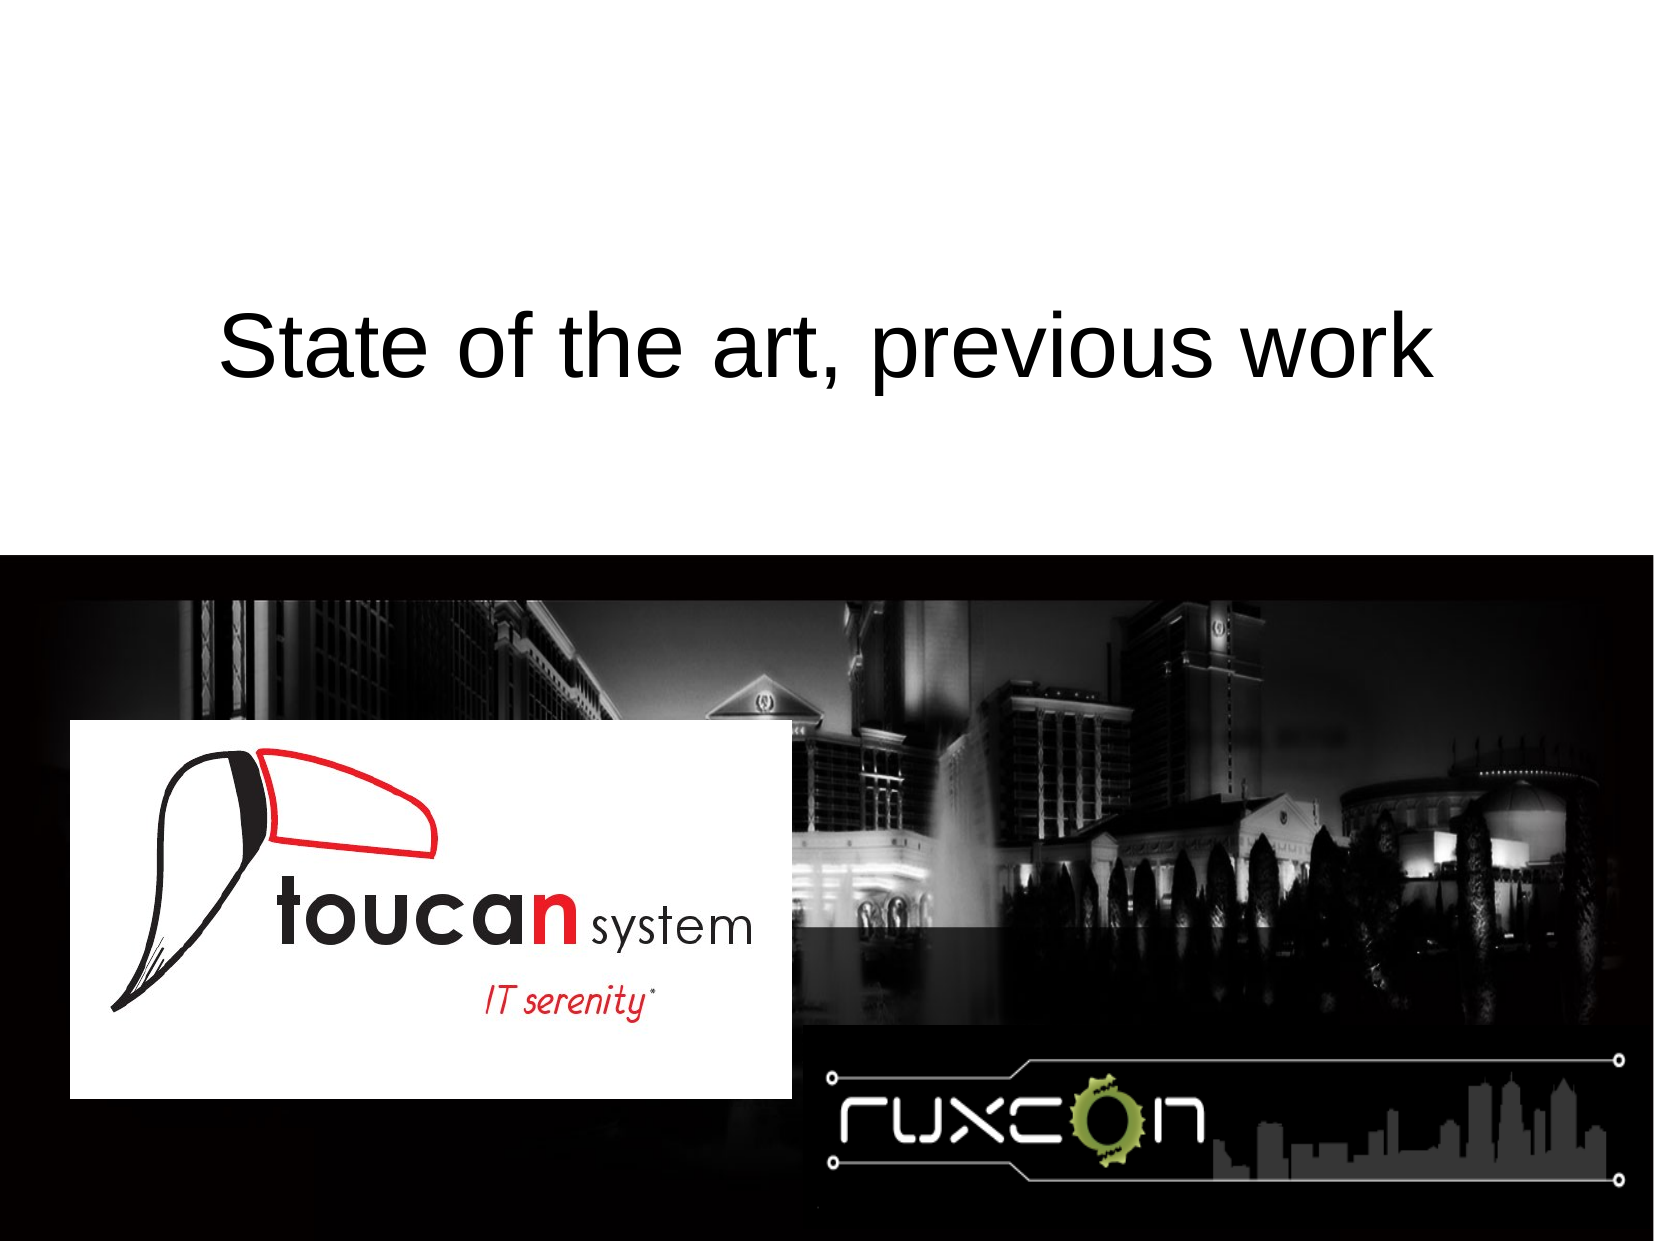

# State of the art, previous work